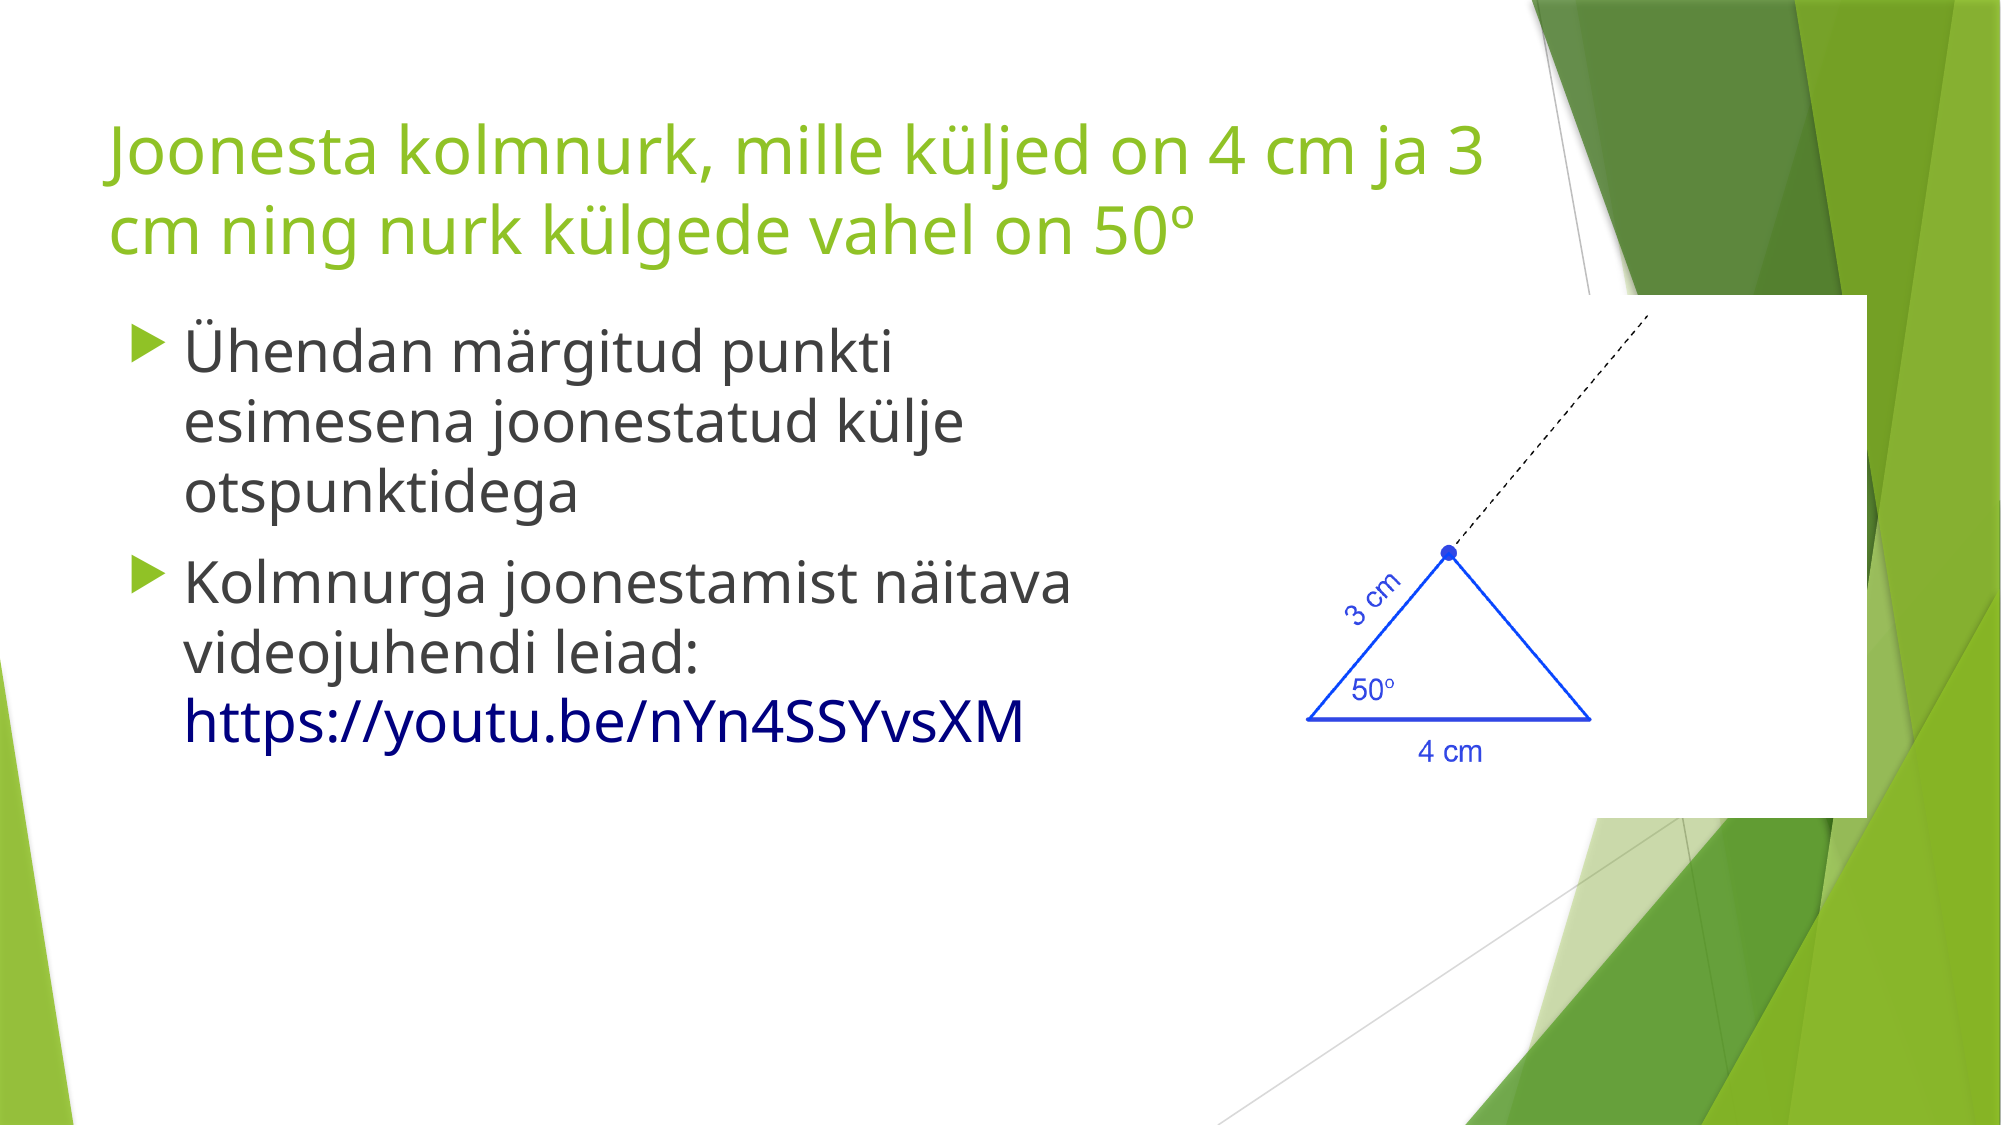

# Joonesta kolmnurk, mille küljed on 4 cm ja 3 cm ning nurk külgede vahel on 50º
Ühendan märgitud punkti esimesena joonestatud külje otspunktidega
Kolmnurga joonestamist näitava videojuhendi leiad: https://youtu.be/nYn4SSYvsXM